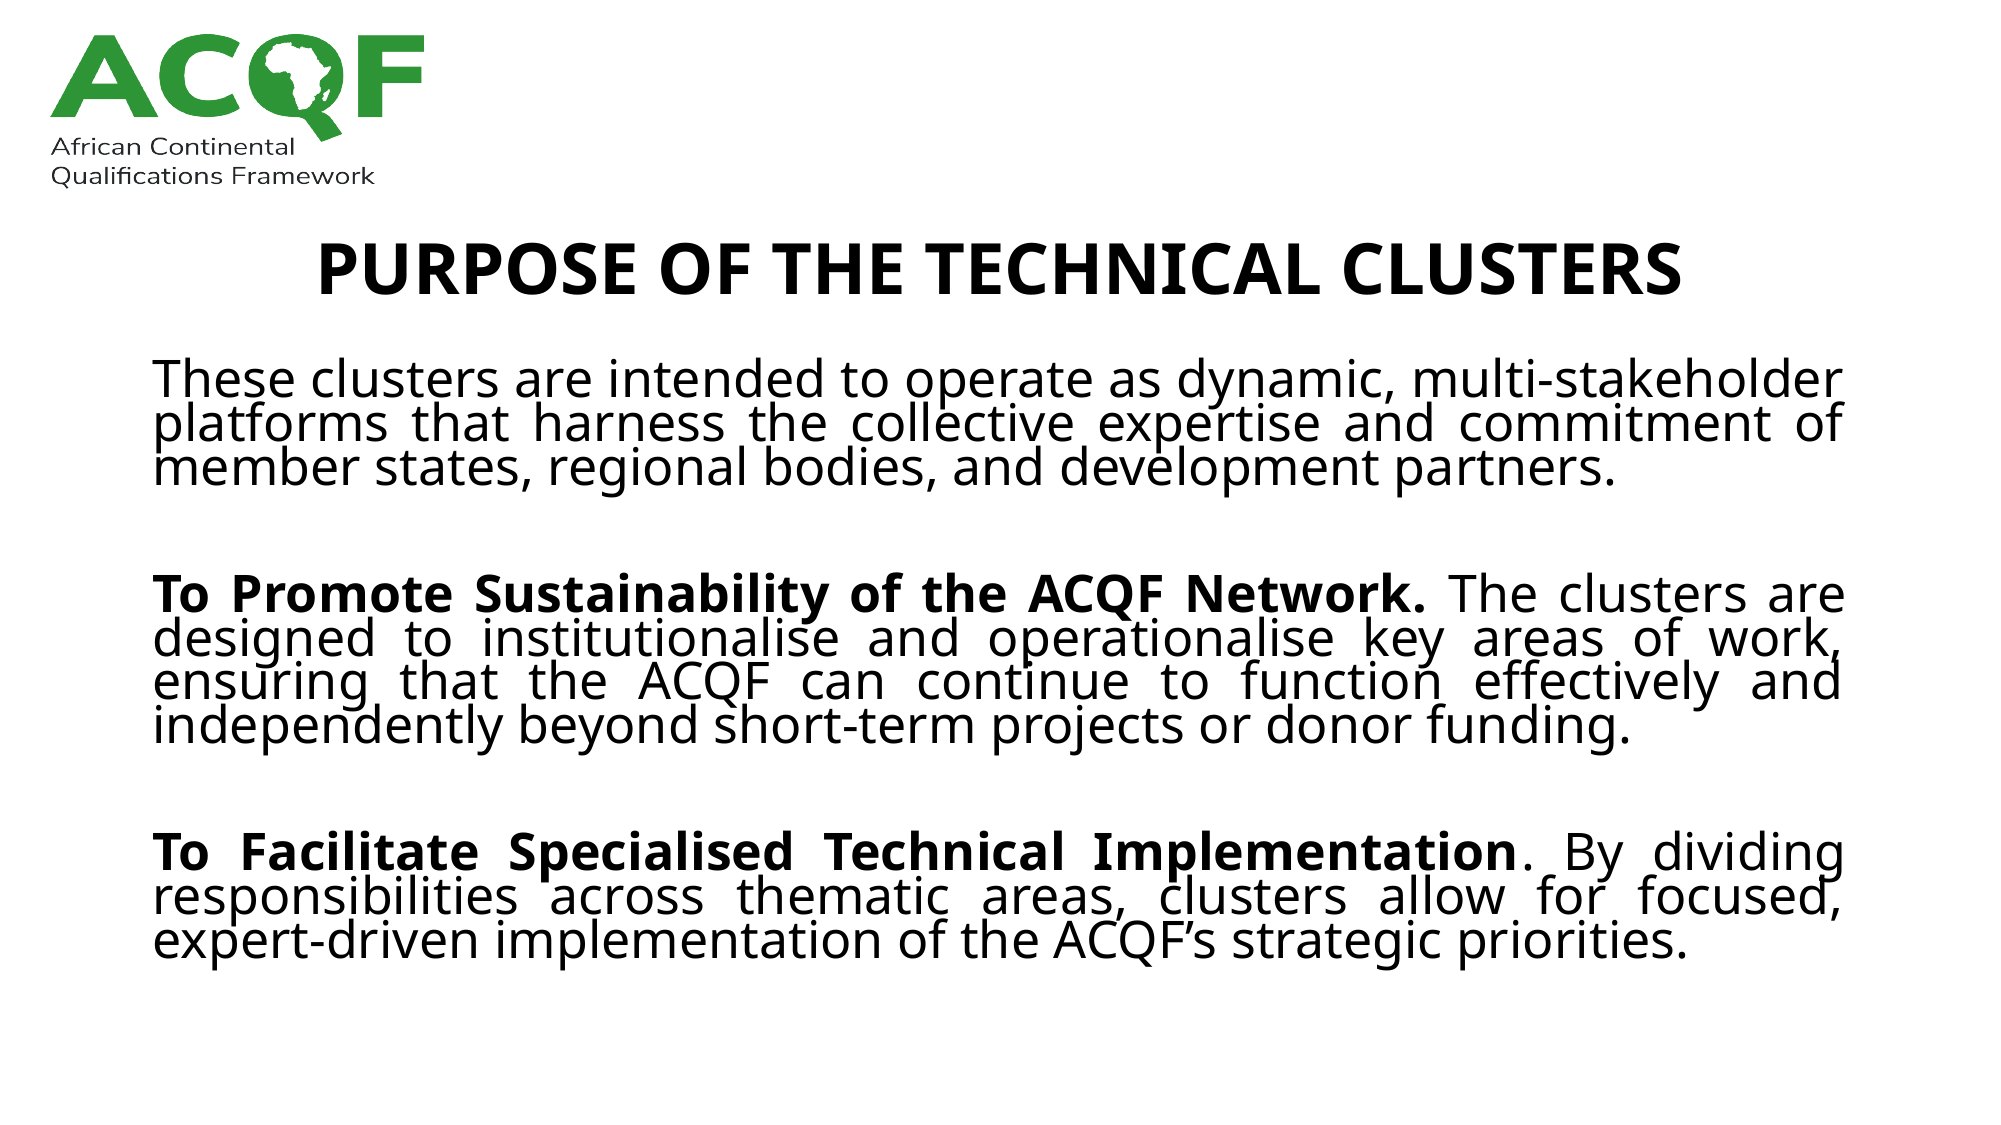

# PURPOSE OF THE TECHNICAL CLUSTERS
These clusters are intended to operate as dynamic, multi-stakeholder platforms that harness the collective expertise and commitment of member states, regional bodies, and development partners.
To Promote Sustainability of the ACQF Network. The clusters are designed to institutionalise and operationalise key areas of work, ensuring that the ACQF can continue to function effectively and independently beyond short-term projects or donor funding.
To Facilitate Specialised Technical Implementation. By dividing responsibilities across thematic areas, clusters allow for focused, expert-driven implementation of the ACQF’s strategic priorities.